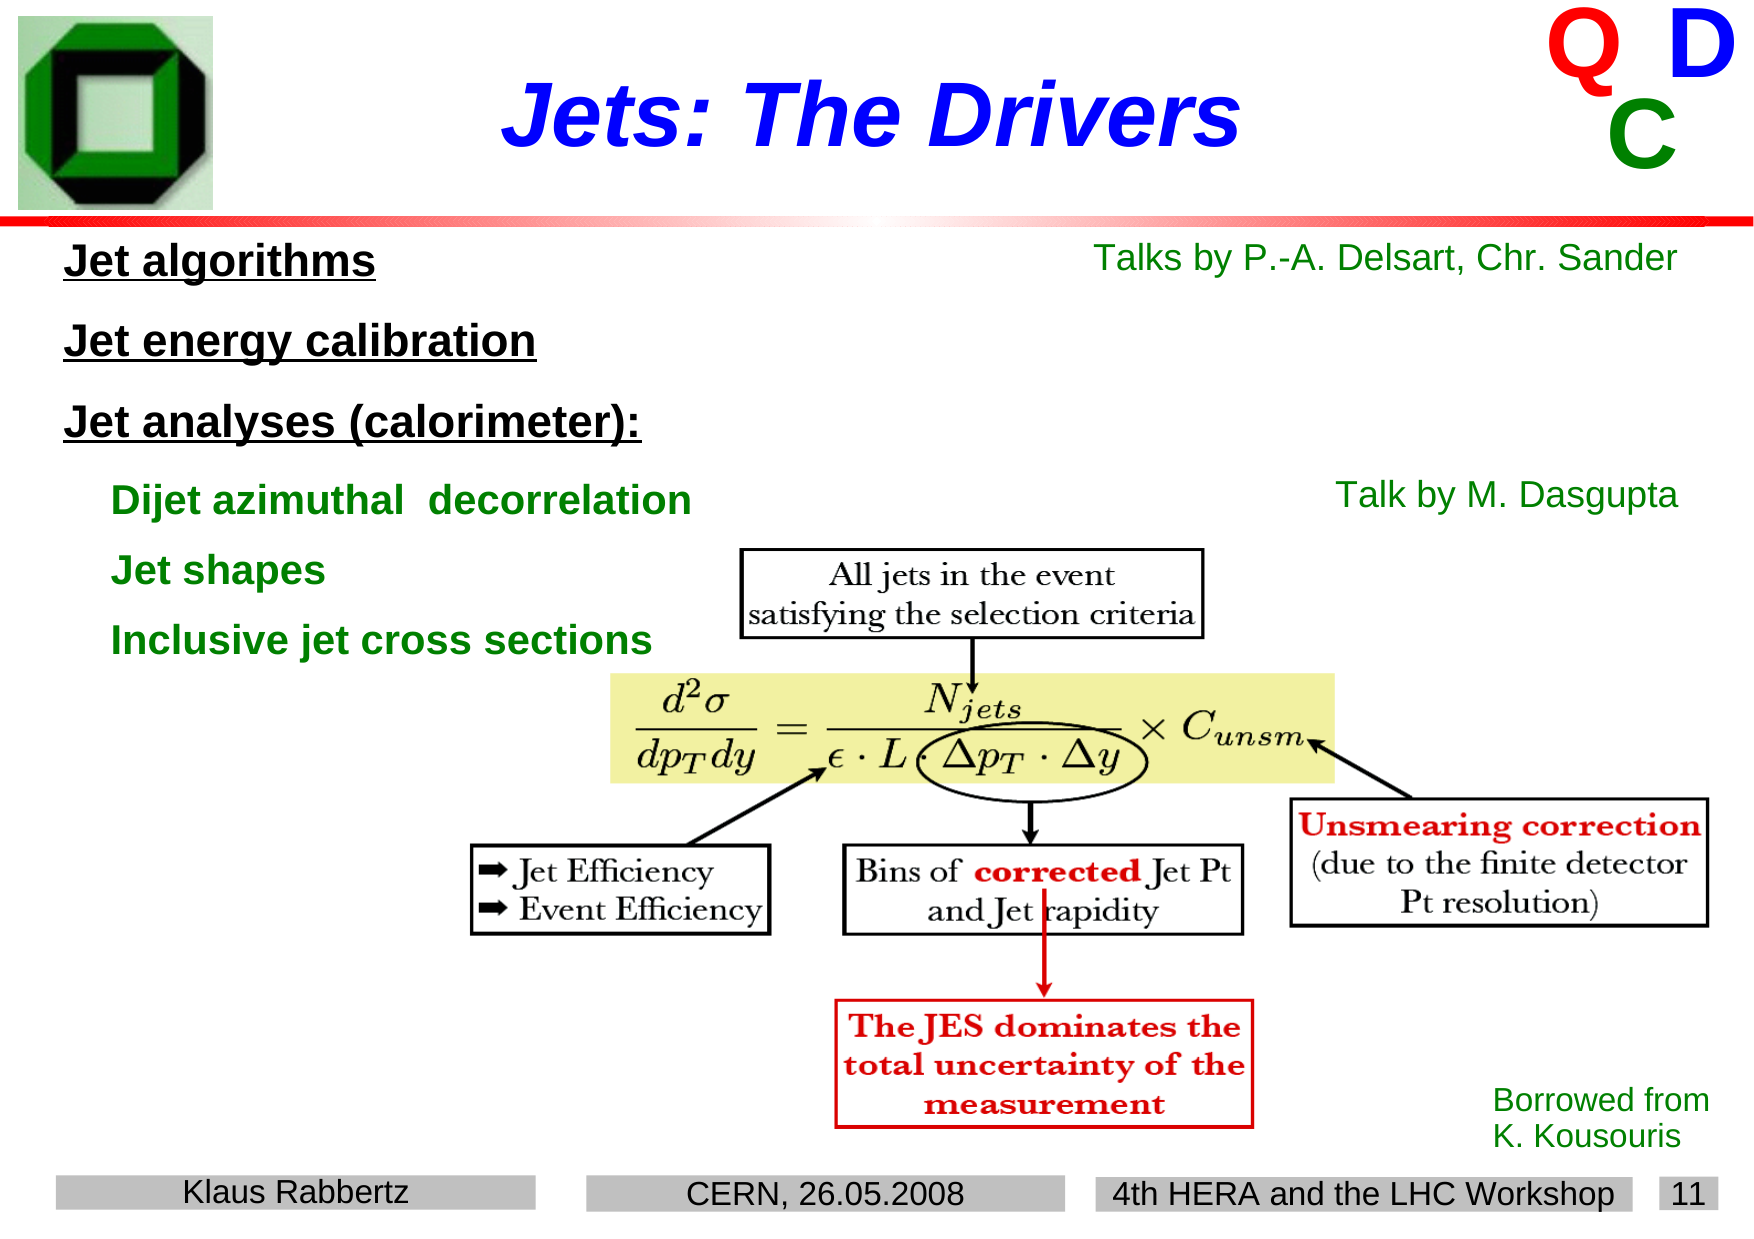

# Jets: The Drivers
 Talks by P.-A. Delsart, Chr. Sander
Jet algorithms
Jet energy calibration
Jet analyses (calorimeter):
Dijet azimuthal decorrelation
Jet shapes
Inclusive jet cross sections
 Talk by M. Dasgupta
Borrowed from
K. Kousouris